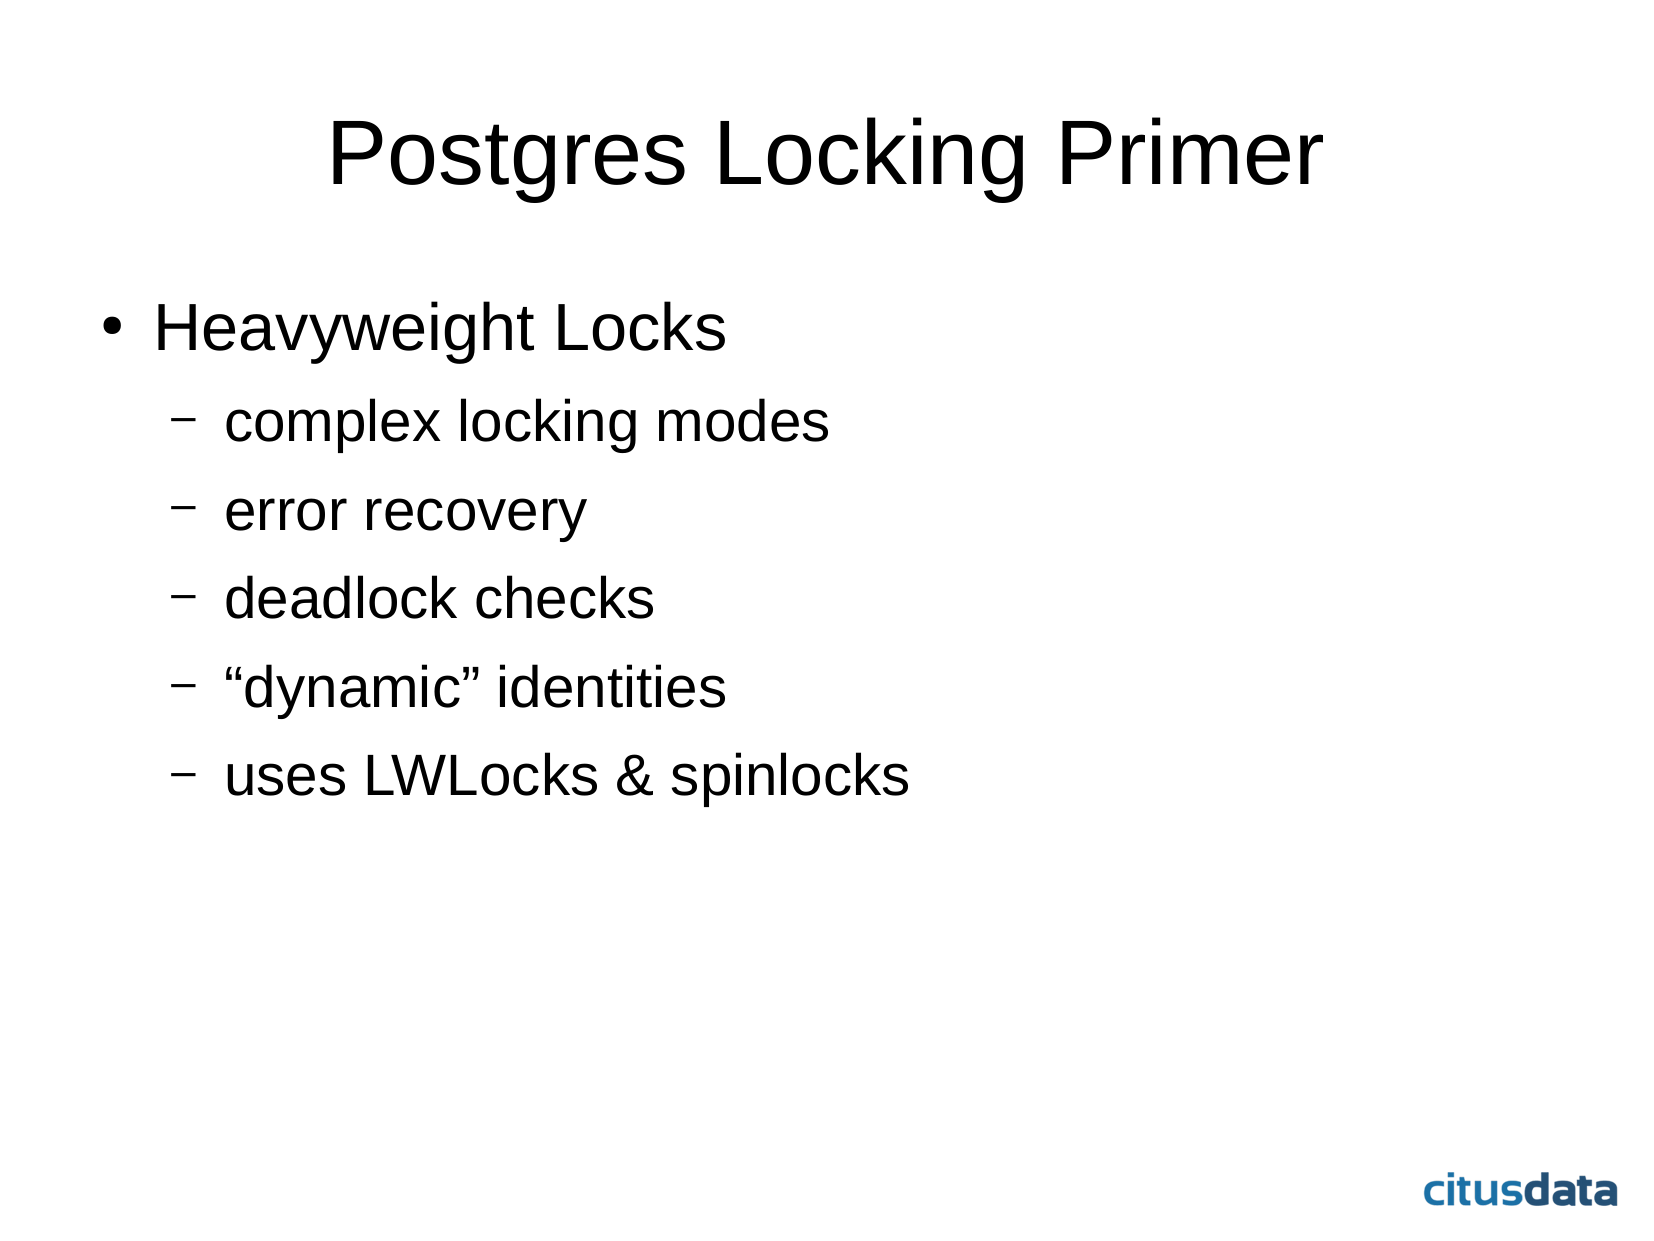

# Postgres Locking Primer
Heavyweight Locks
complex locking modes
error recovery
deadlock checks
“dynamic” identities
uses LWLocks & spinlocks